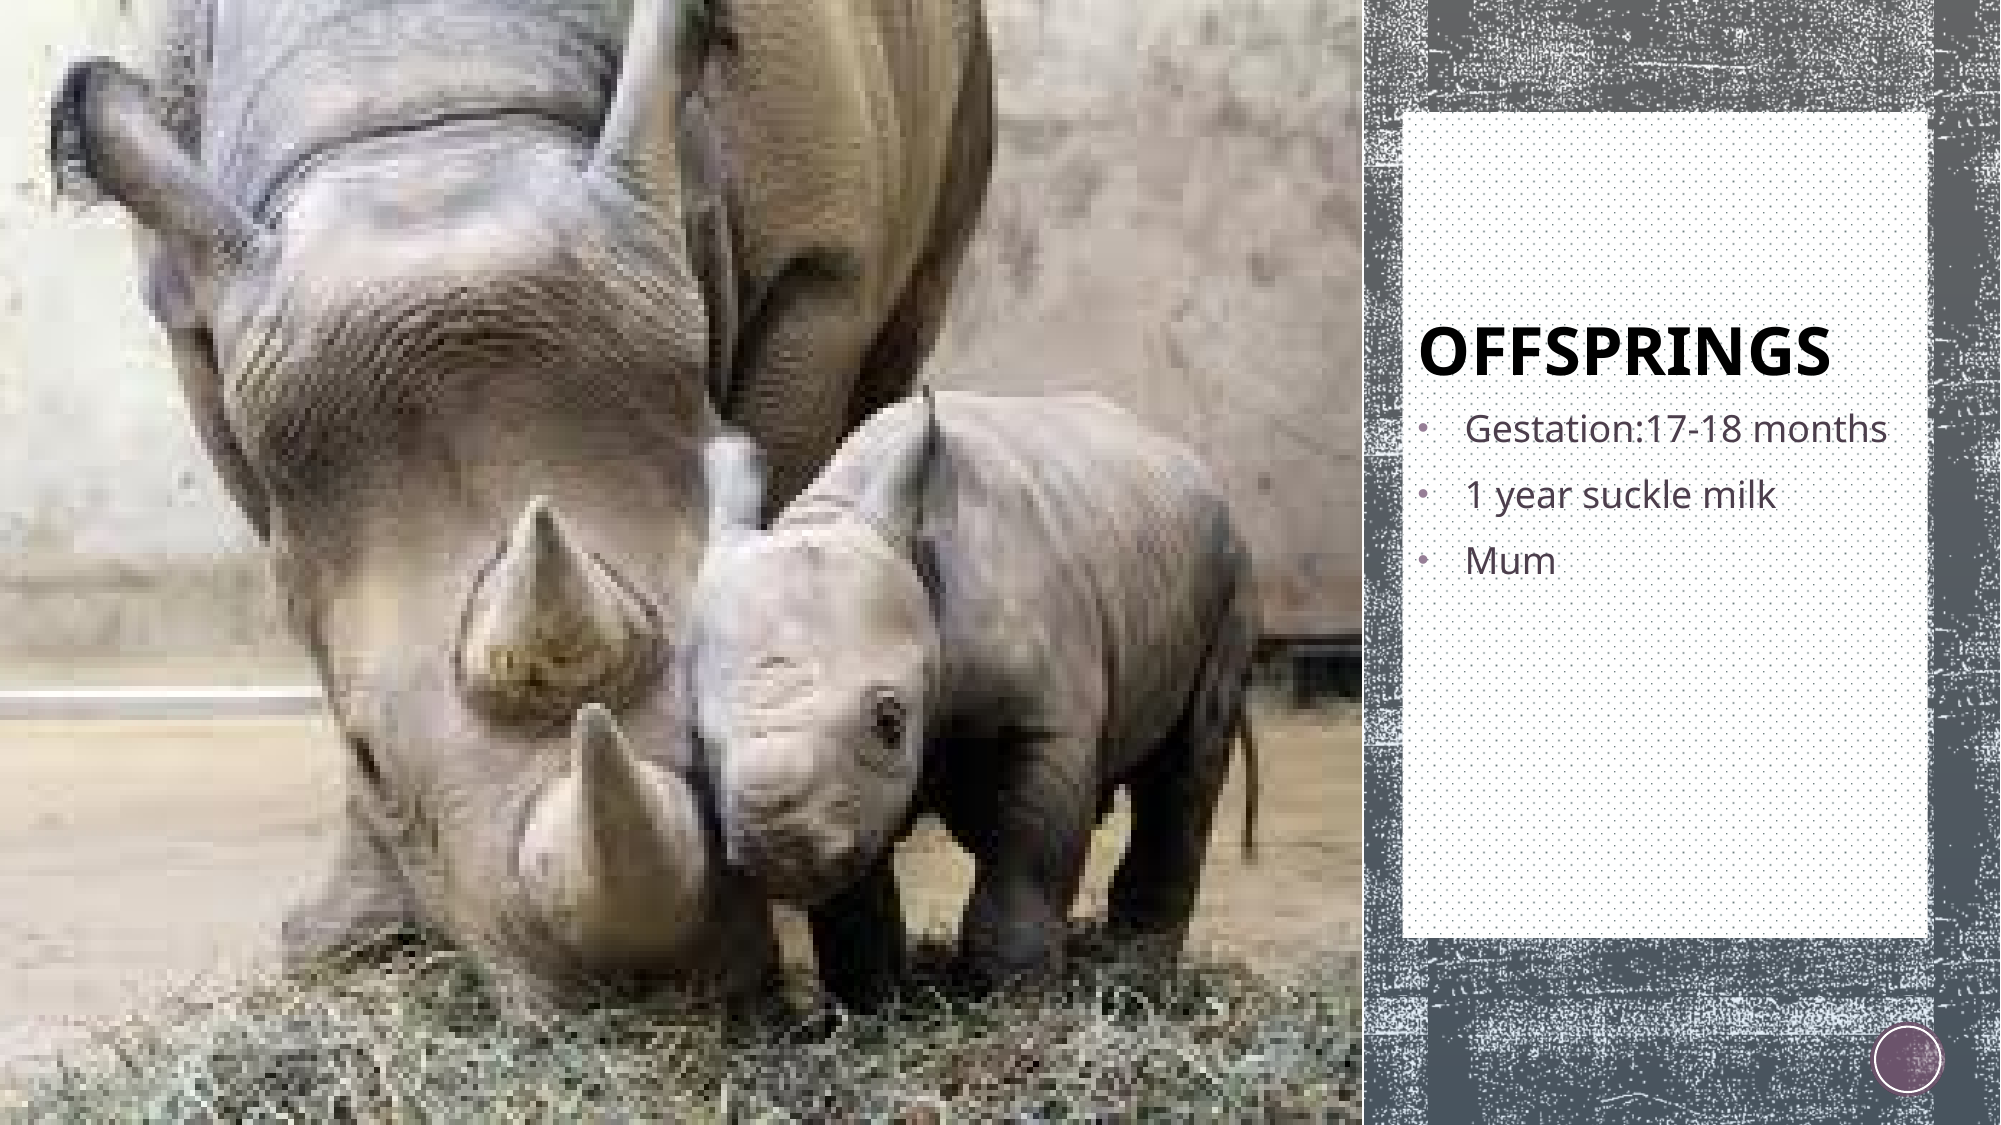

# OFFSPRINGS
Gestation:17-18 months
1 year suckle milk
Mum